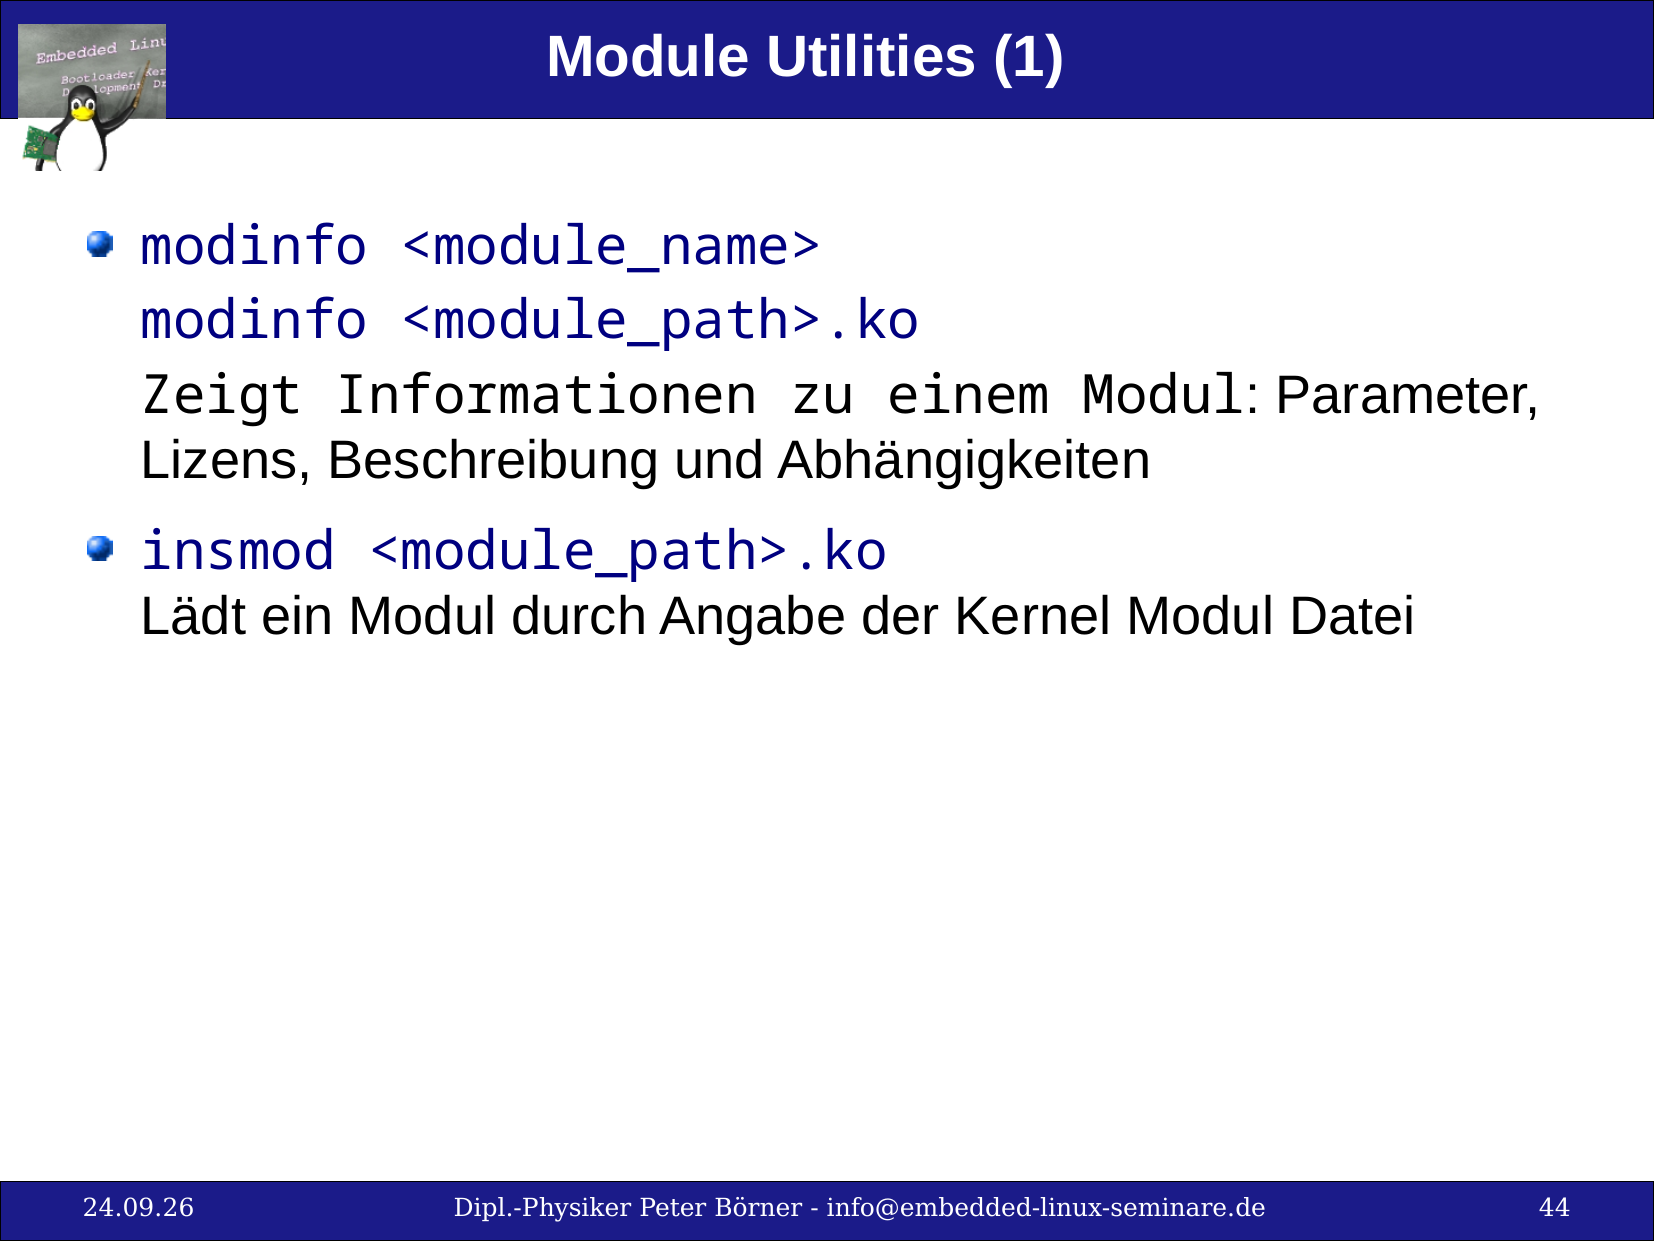

# Module Utilities (1)
modinfo <module_name>
modinfo <module_path>.ko
Zeigt Informationen zu einem Modul: Parameter, Lizens, Beschreibung und Abhängigkeiten
insmod <module_path>.ko
Lädt ein Modul durch Angabe der Kernel Modul Datei
 Dipl.-Physiker Peter Börner - info@embedded-linux-seminare.de
44